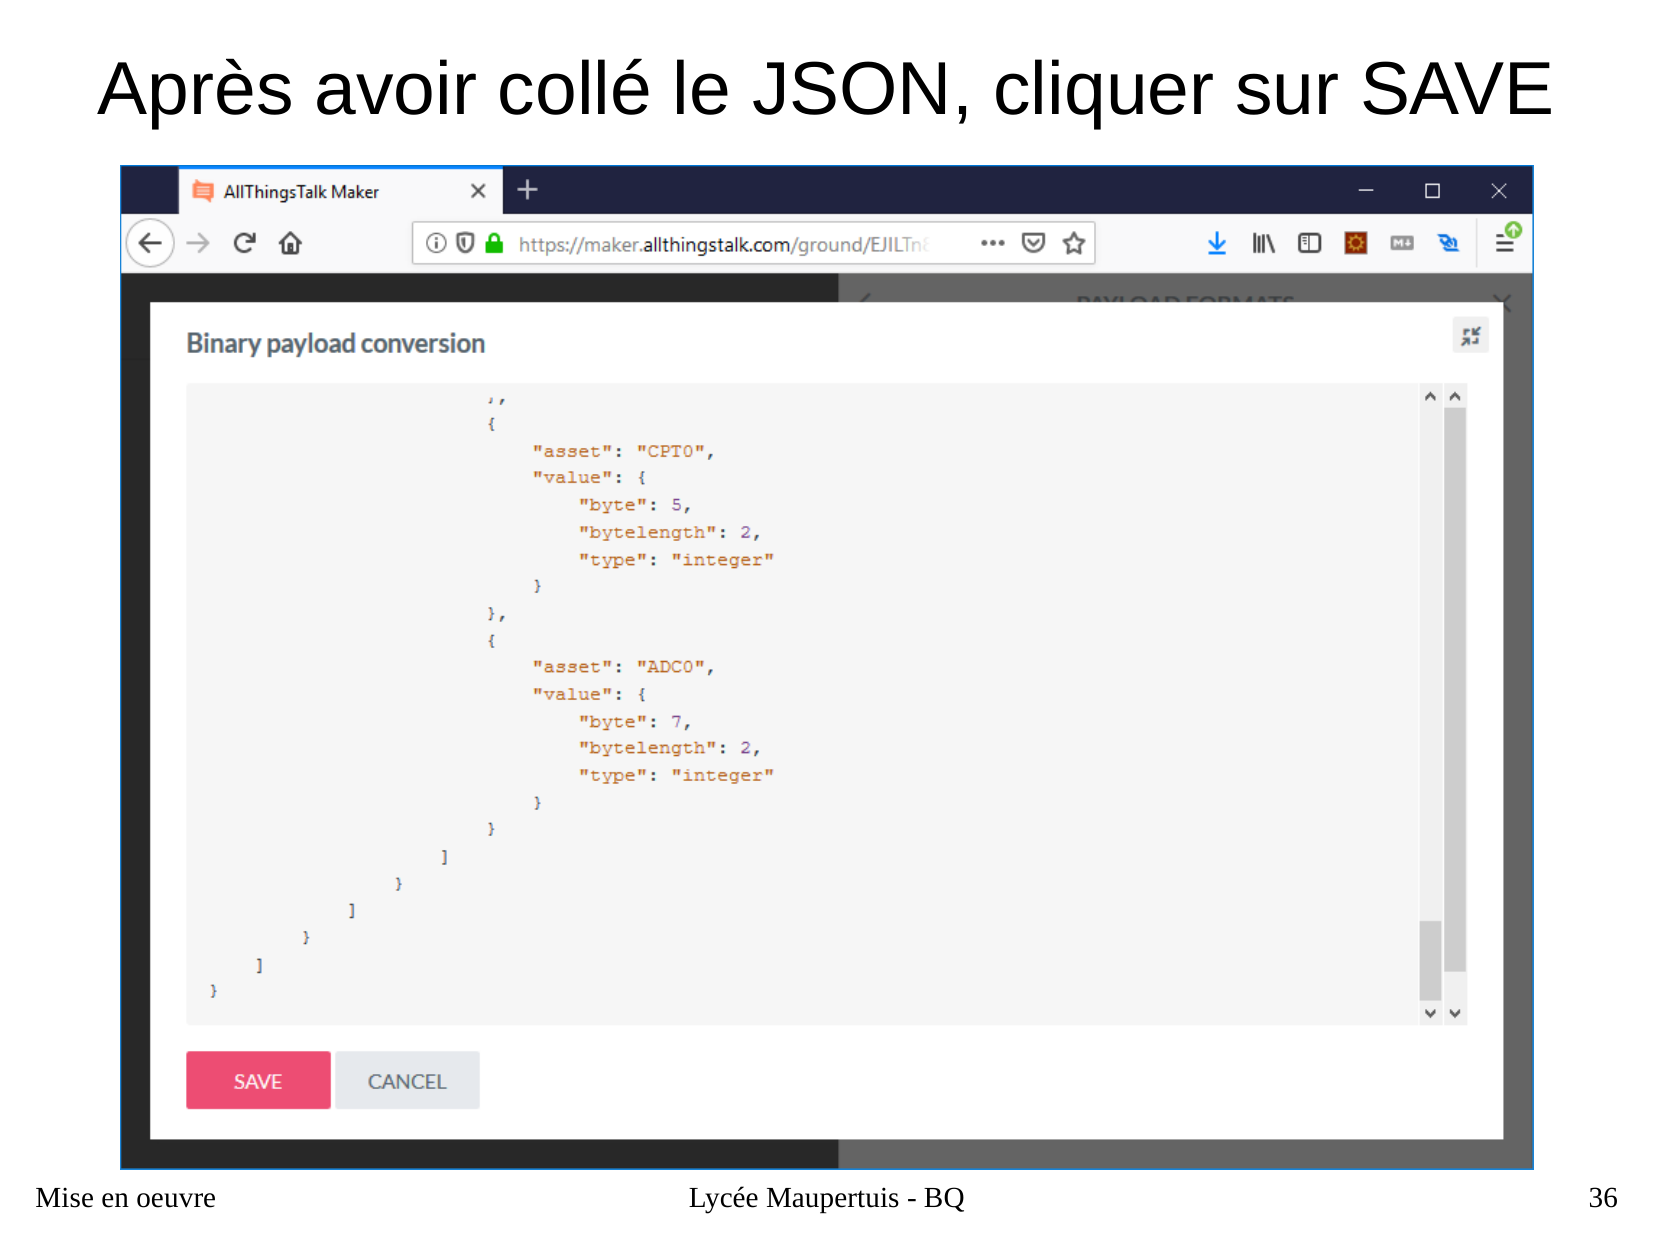

# Après avoir collé le JSON, cliquer sur SAVE
Mise en oeuvre
Lycée Maupertuis - BQ
36